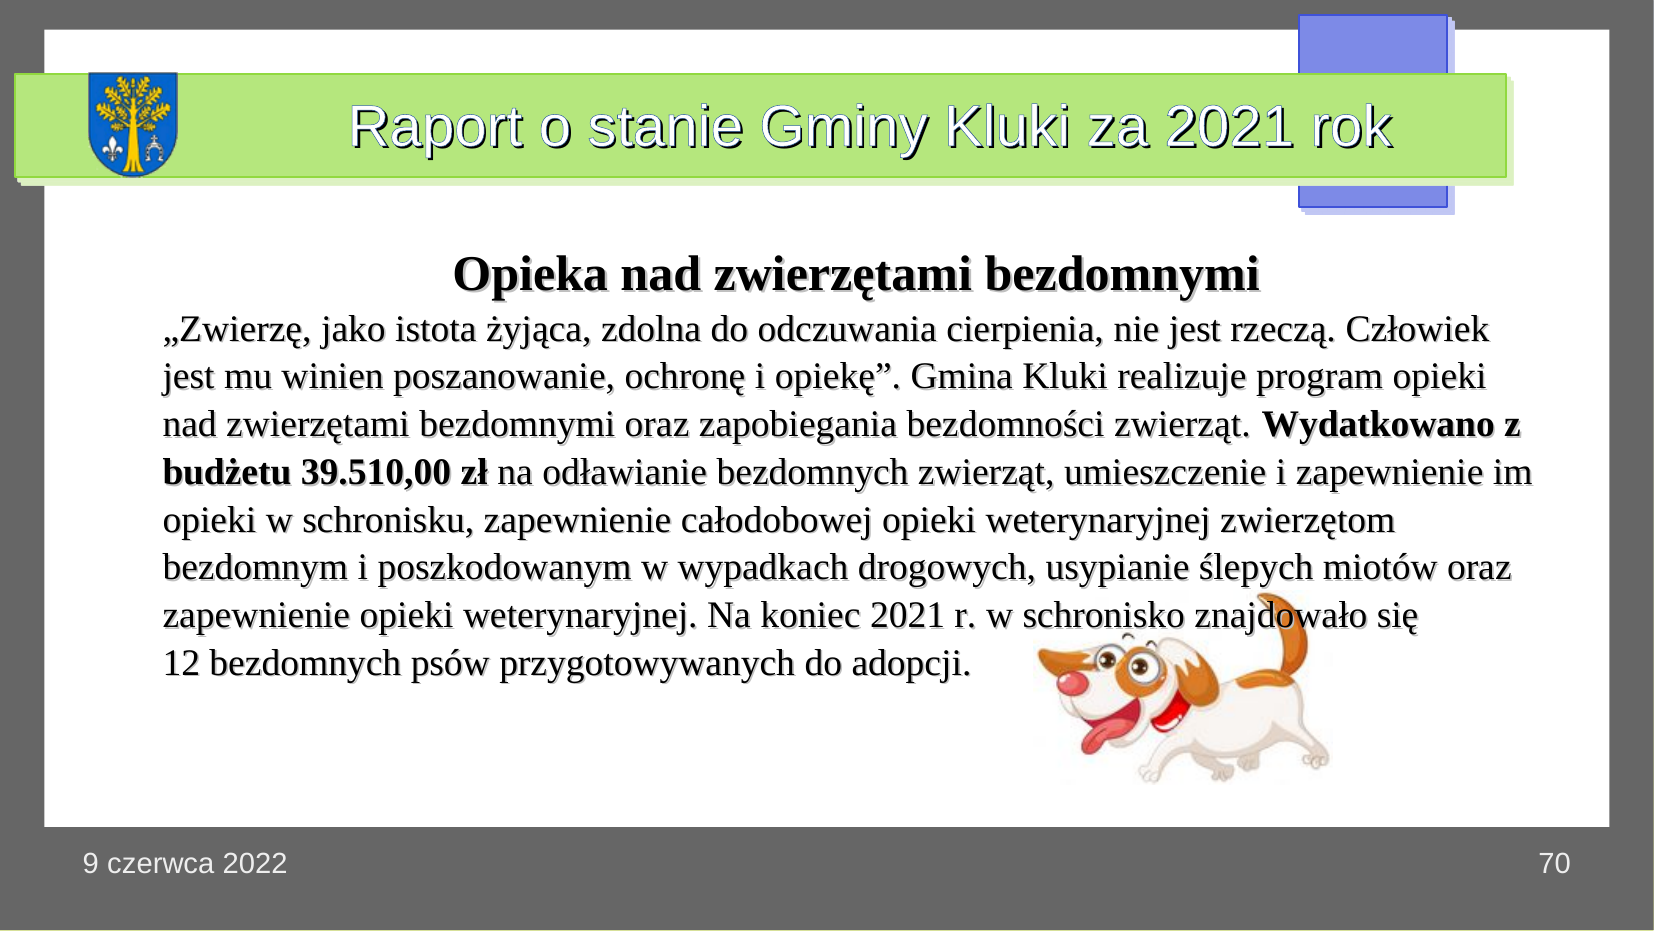

# Raport o stanie Gminy Kluki za 2021 rok
Opieka nad zwierzętami bezdomnymi
„Zwierzę, jako istota żyjąca, zdolna do odczuwania cierpienia, nie jest rzeczą. Człowiek jest mu winien poszanowanie, ochronę i opiekę”. Gmina Kluki realizuje program opieki nad zwierzętami bezdomnymi oraz zapobiegania bezdomności zwierząt. Wydatkowano z budżetu 39.510,00 zł na odławianie bezdomnych zwierząt, umieszczenie i zapewnienie im opieki w schronisku, zapewnienie całodobowej opieki weterynaryjnej zwierzętom bezdomnym i poszkodowanym w wypadkach drogowych, usypianie ślepych miotów oraz zapewnienie opieki weterynaryjnej. Na koniec 2021 r. w schronisko znajdowało się
12 bezdomnych psów przygotowywanych do adopcji.
9 czerwca 2022
70